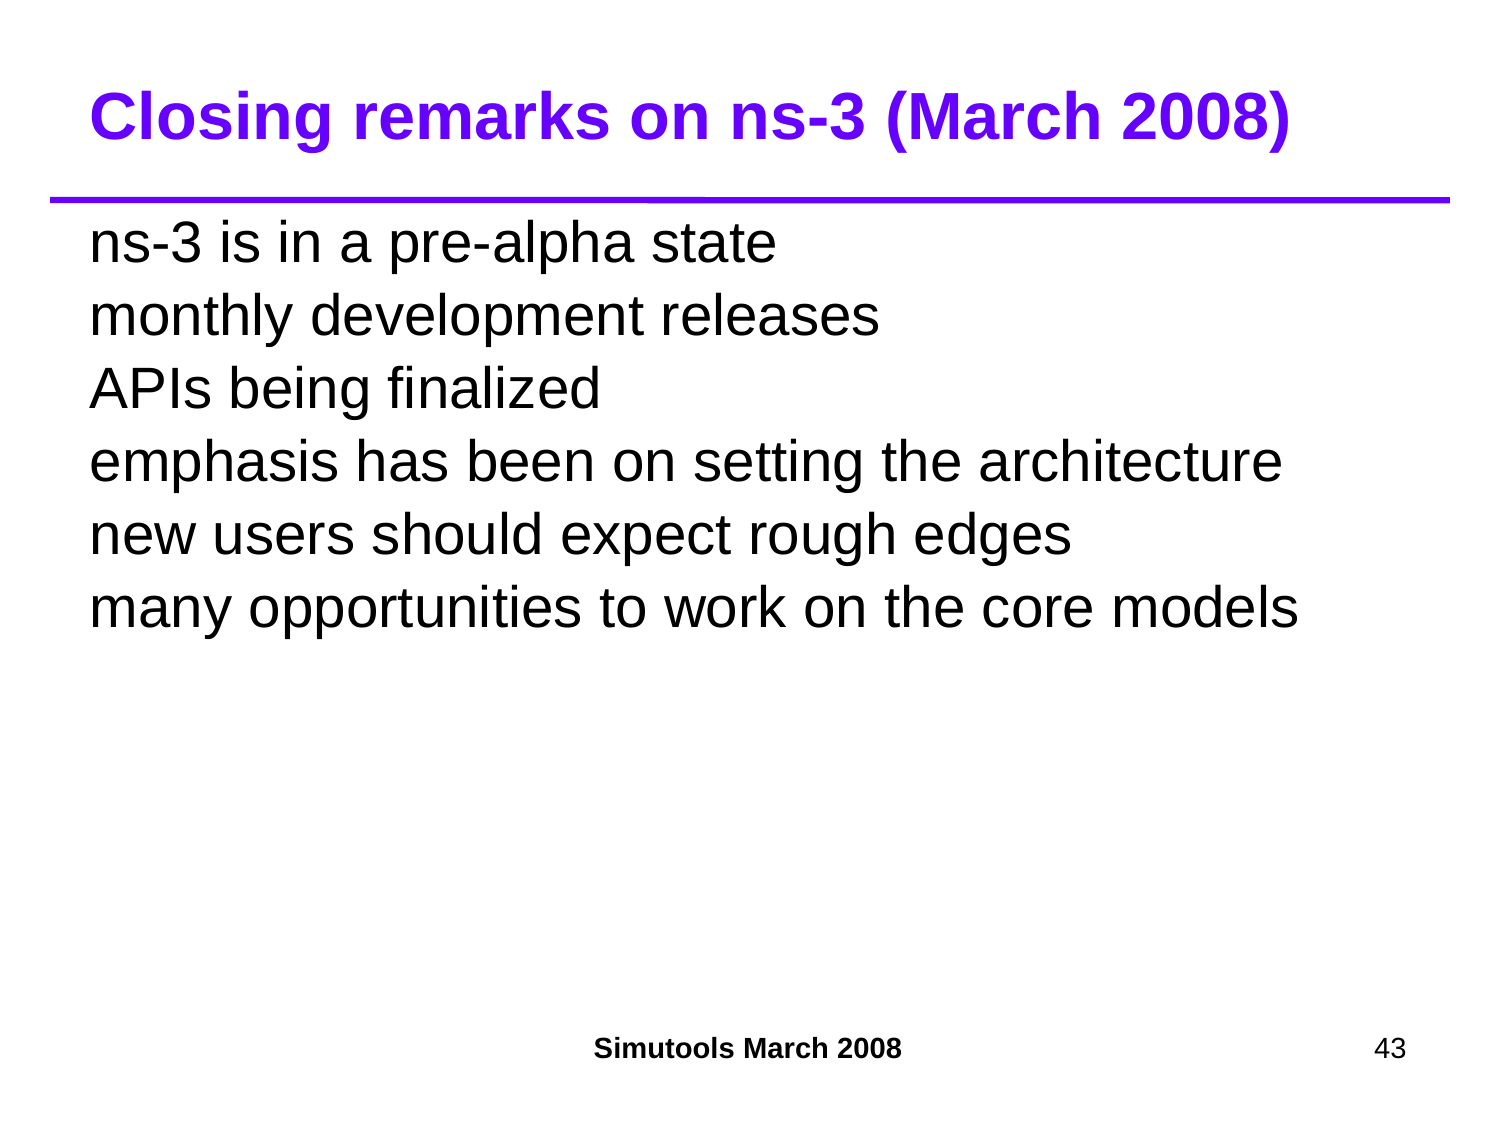

# Closing remarks on ns-3 (March 2008)
ns-3 is in a pre-alpha state
monthly development releases
APIs being finalized
emphasis has been on setting the architecture
new users should expect rough edges
many opportunities to work on the core models
43